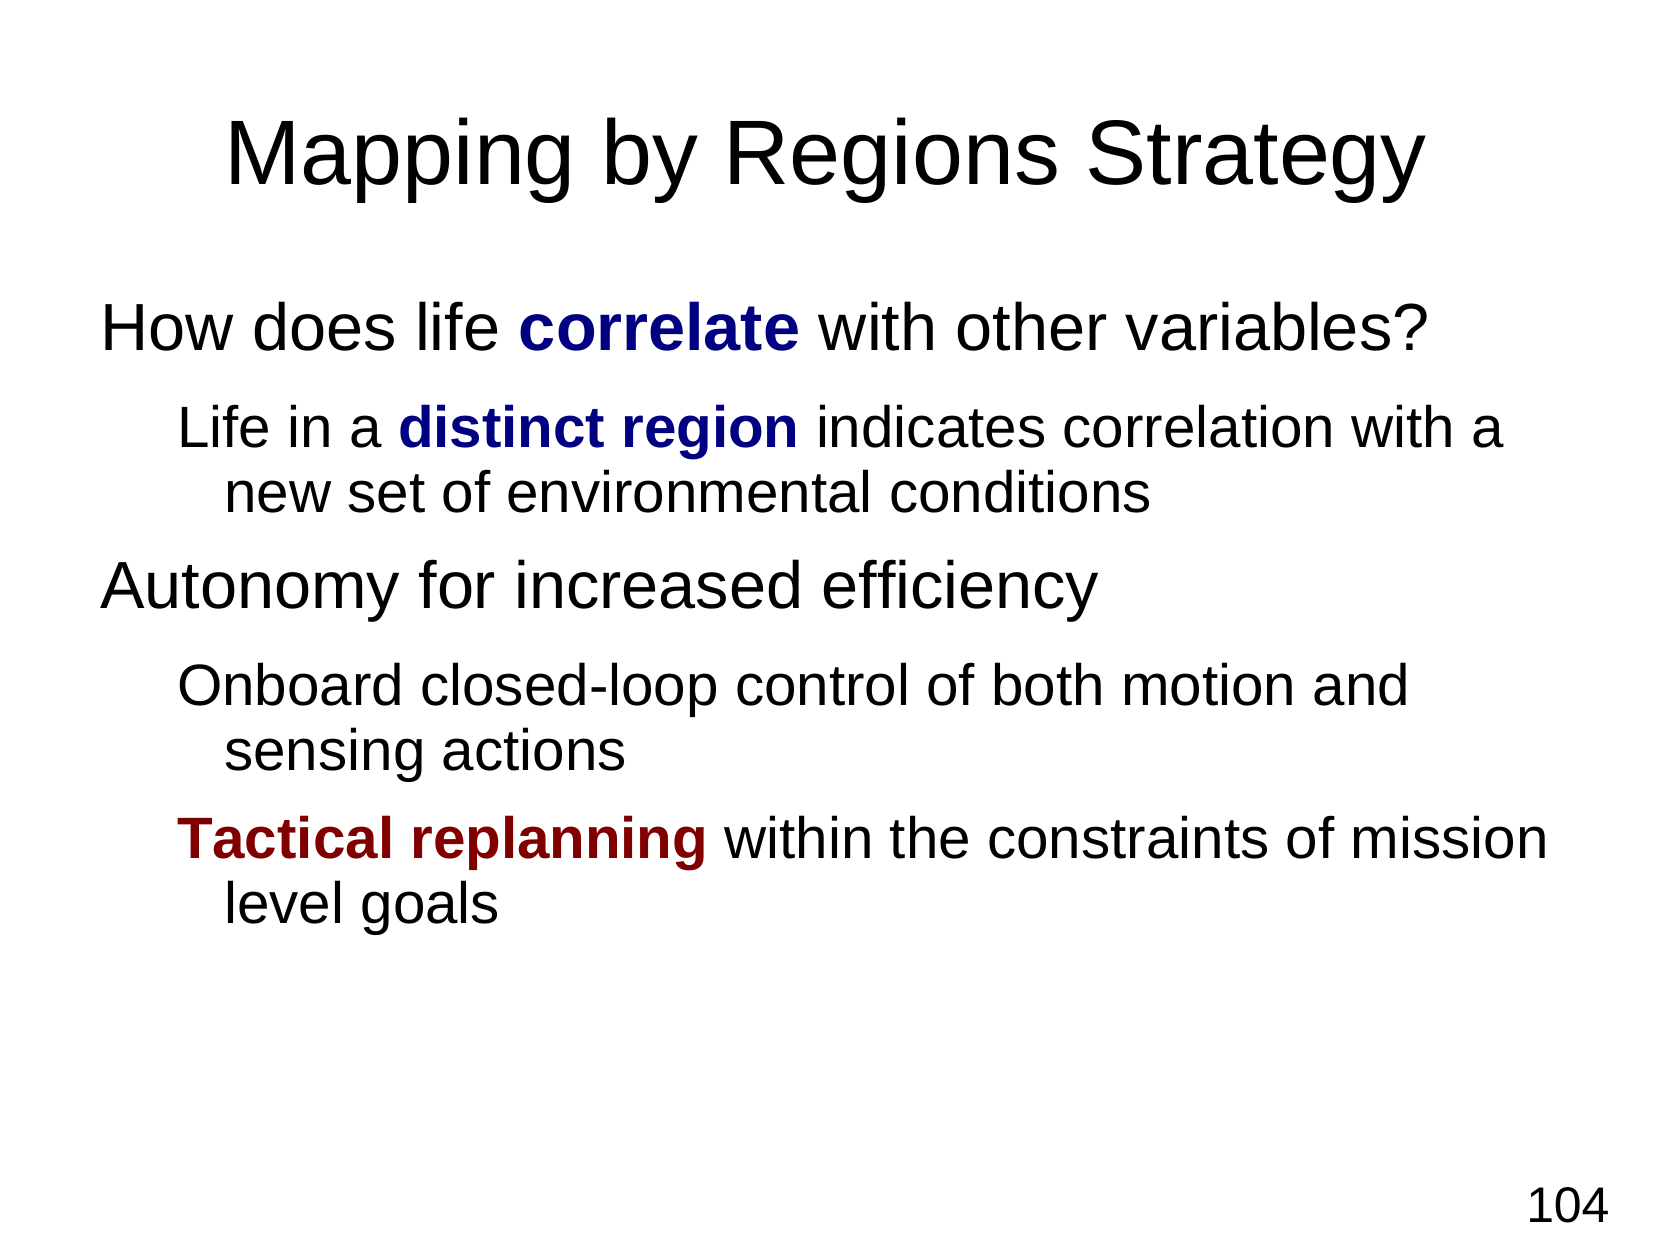

# Mapping by Regions Strategy
How does life correlate with other variables?
Life in a distinct region indicates correlation with a new set of environmental conditions
Autonomy for increased efficiency
Onboard closed-loop control of both motion and sensing actions
Tactical replanning within the constraints of mission level goals